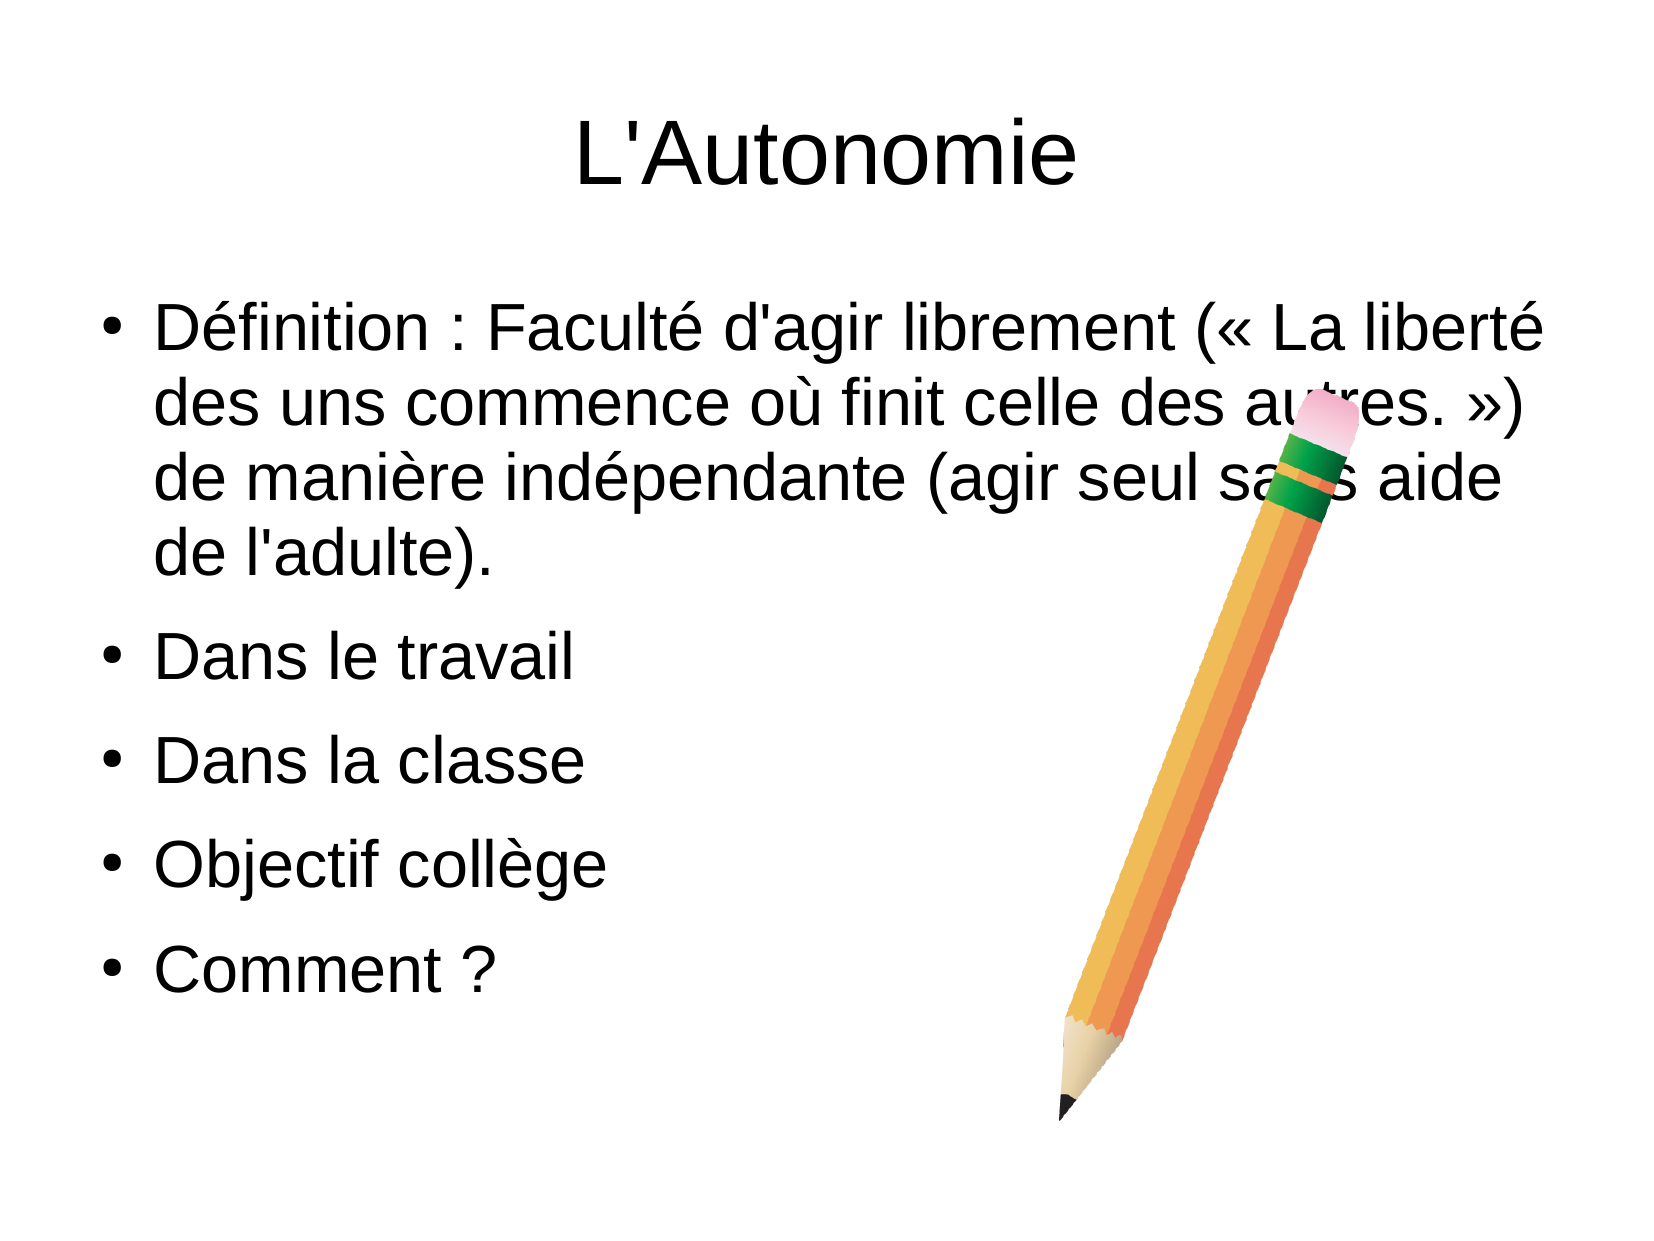

# L'Autonomie
Définition : Faculté d'agir librement (« La liberté des uns commence où finit celle des autres. ») de manière indépendante (agir seul sans aide de l'adulte).
Dans le travail
Dans la classe
Objectif collège
Comment ?